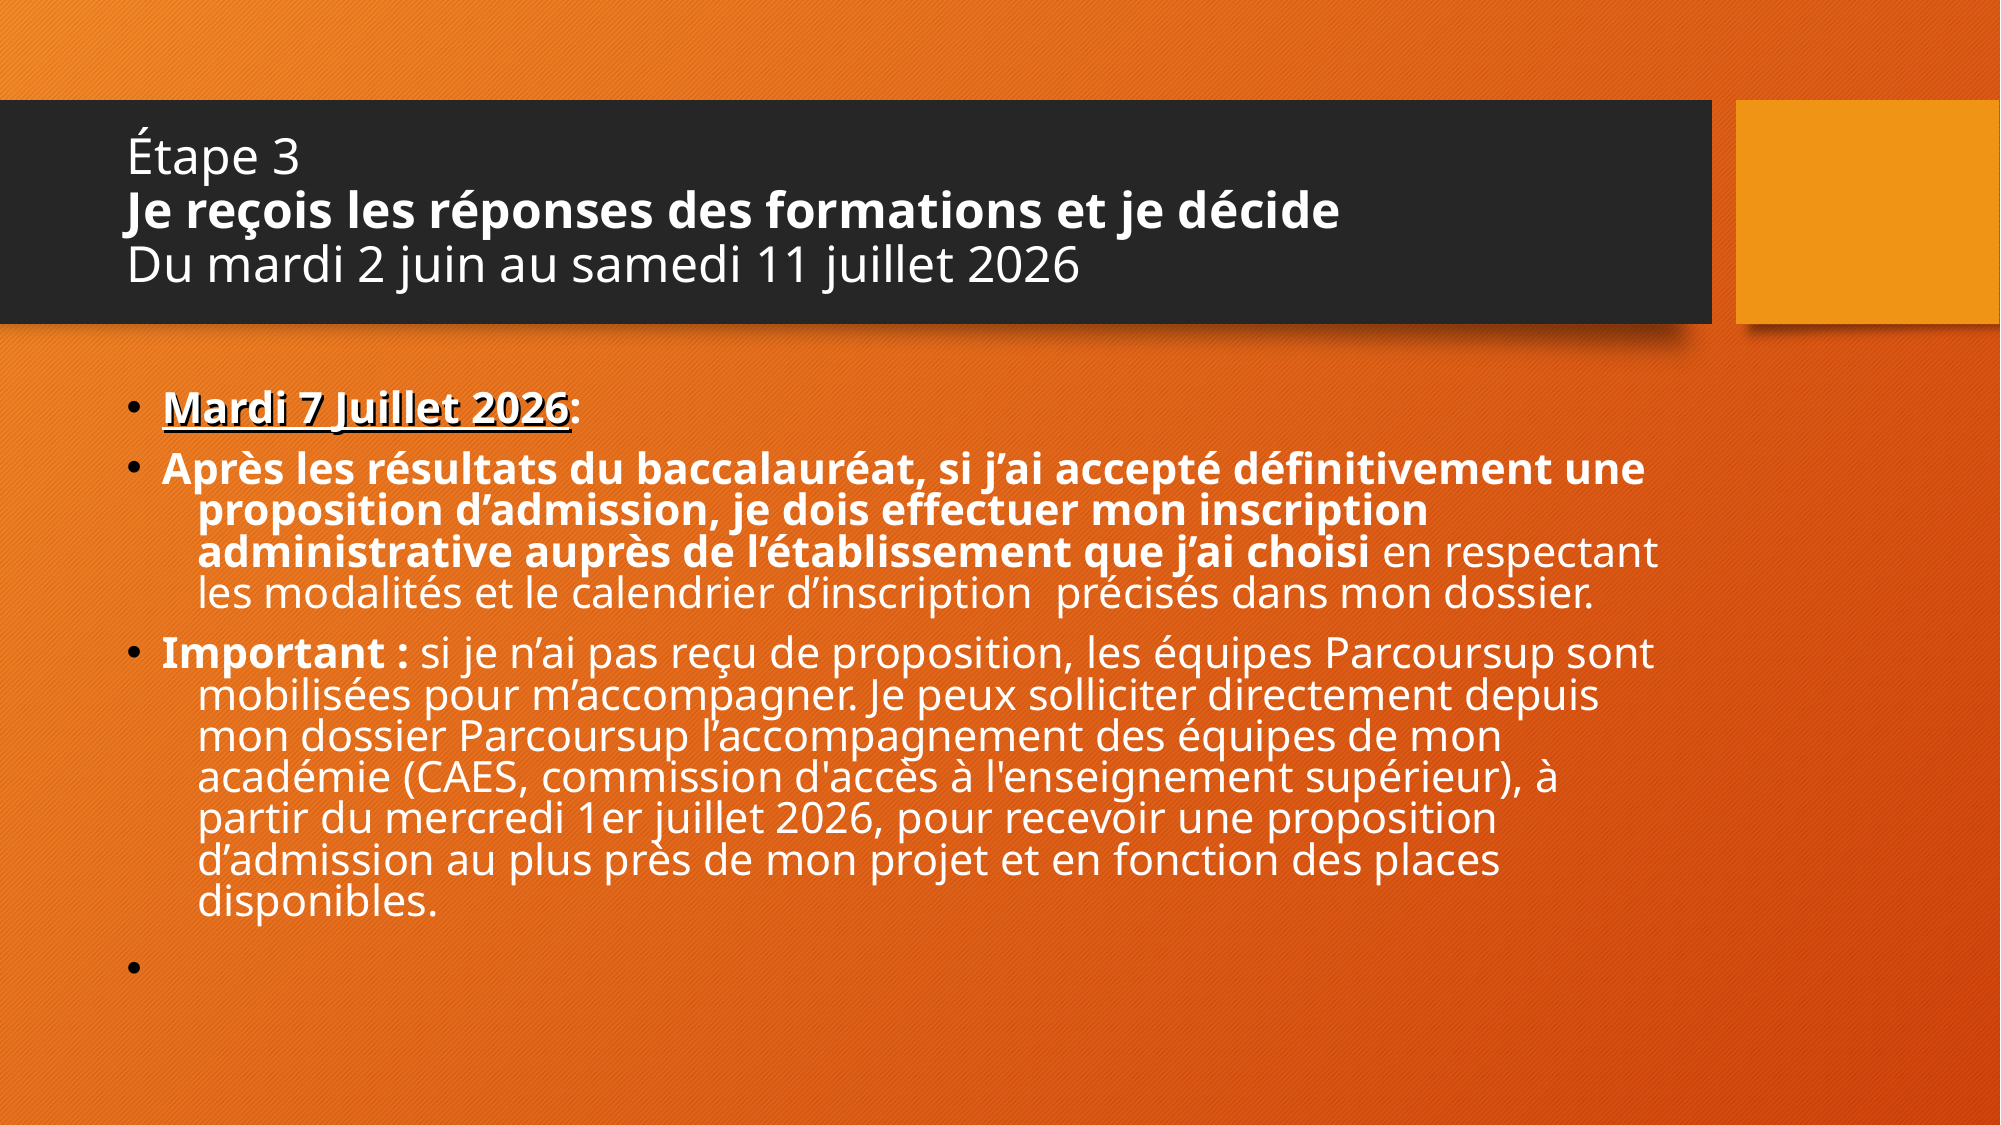

# Étape 3 Je reçois les réponses des formations et je décide Du mardi 2 juin au samedi 11 juillet 2026
Mardi 7 Juillet 2026:
Après les résultats du baccalauréat, si j’ai accepté définitivement une proposition d’admission, je dois effectuer mon inscription administrative auprès de l’établissement que j’ai choisi en respectant les modalités et le calendrier d’inscription  précisés dans mon dossier.
Important : si je n’ai pas reçu de proposition, les équipes Parcoursup sont mobilisées pour m’accompagner. Je peux solliciter directement depuis mon dossier Parcoursup l’accompagnement des équipes de mon académie (CAES, commission d'accès à l'enseignement supérieur), à partir du mercredi 1er juillet 2026, pour recevoir une proposition d’admission au plus près de mon projet et en fonction des places disponibles.